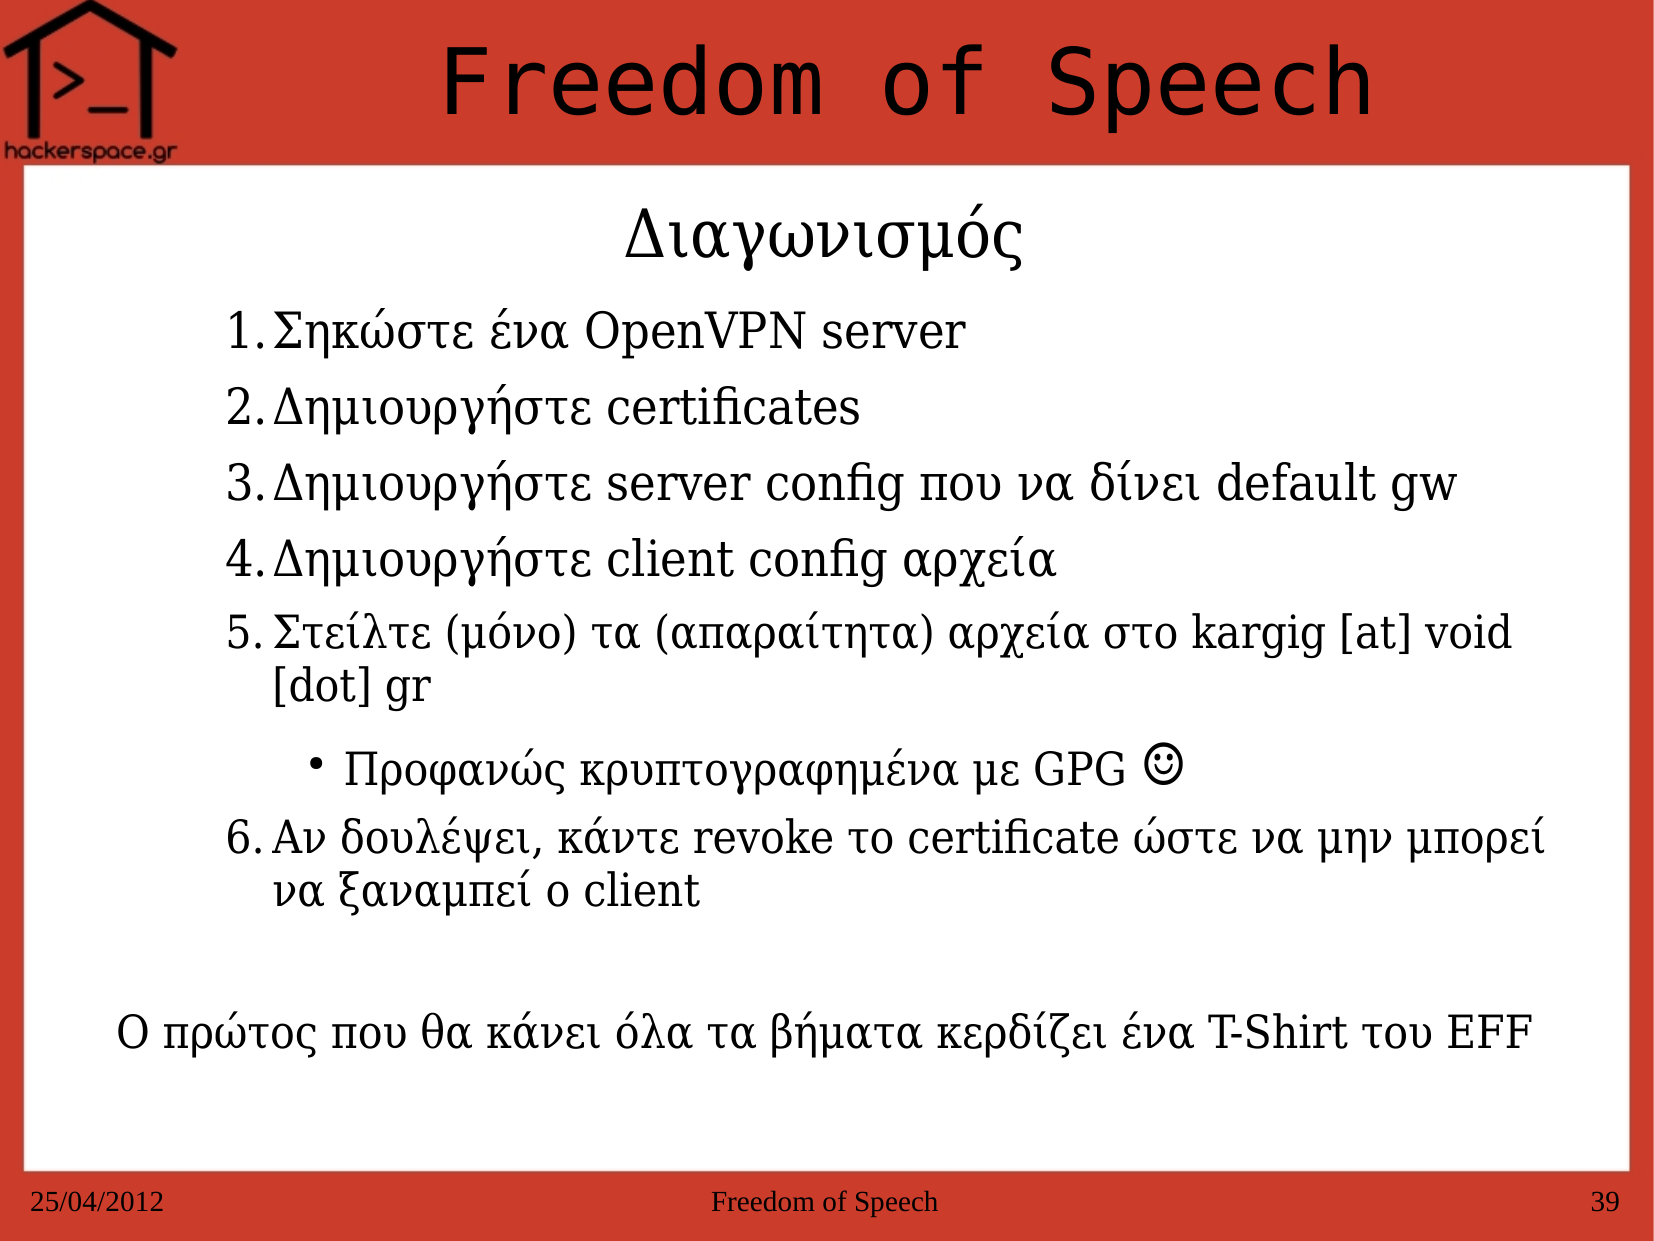

# Freedom of Speech
Διαγωνισμός
Σηκώστε ένα OpenVPN server
Δημιουργήστε certificates
Δημιουργήστε server config που να δίνει default gw
Δημιουργήστε client config αρχεία
Στείλτε (μόνο) τα (απαραίτητα) αρχεία στο kargig [at] void [dot] gr
Προφανώς κρυπτογραφημένα με GPG ☺
Αν δουλέψει, κάντε revoke το certificate ώστε να μην μπορεί να ξαναμπεί ο client
O πρώτος που θα κάνει όλα τα βήματα κερδίζει ένα T-Shirt του EFF
25/04/2012
Freedom of Speech
39